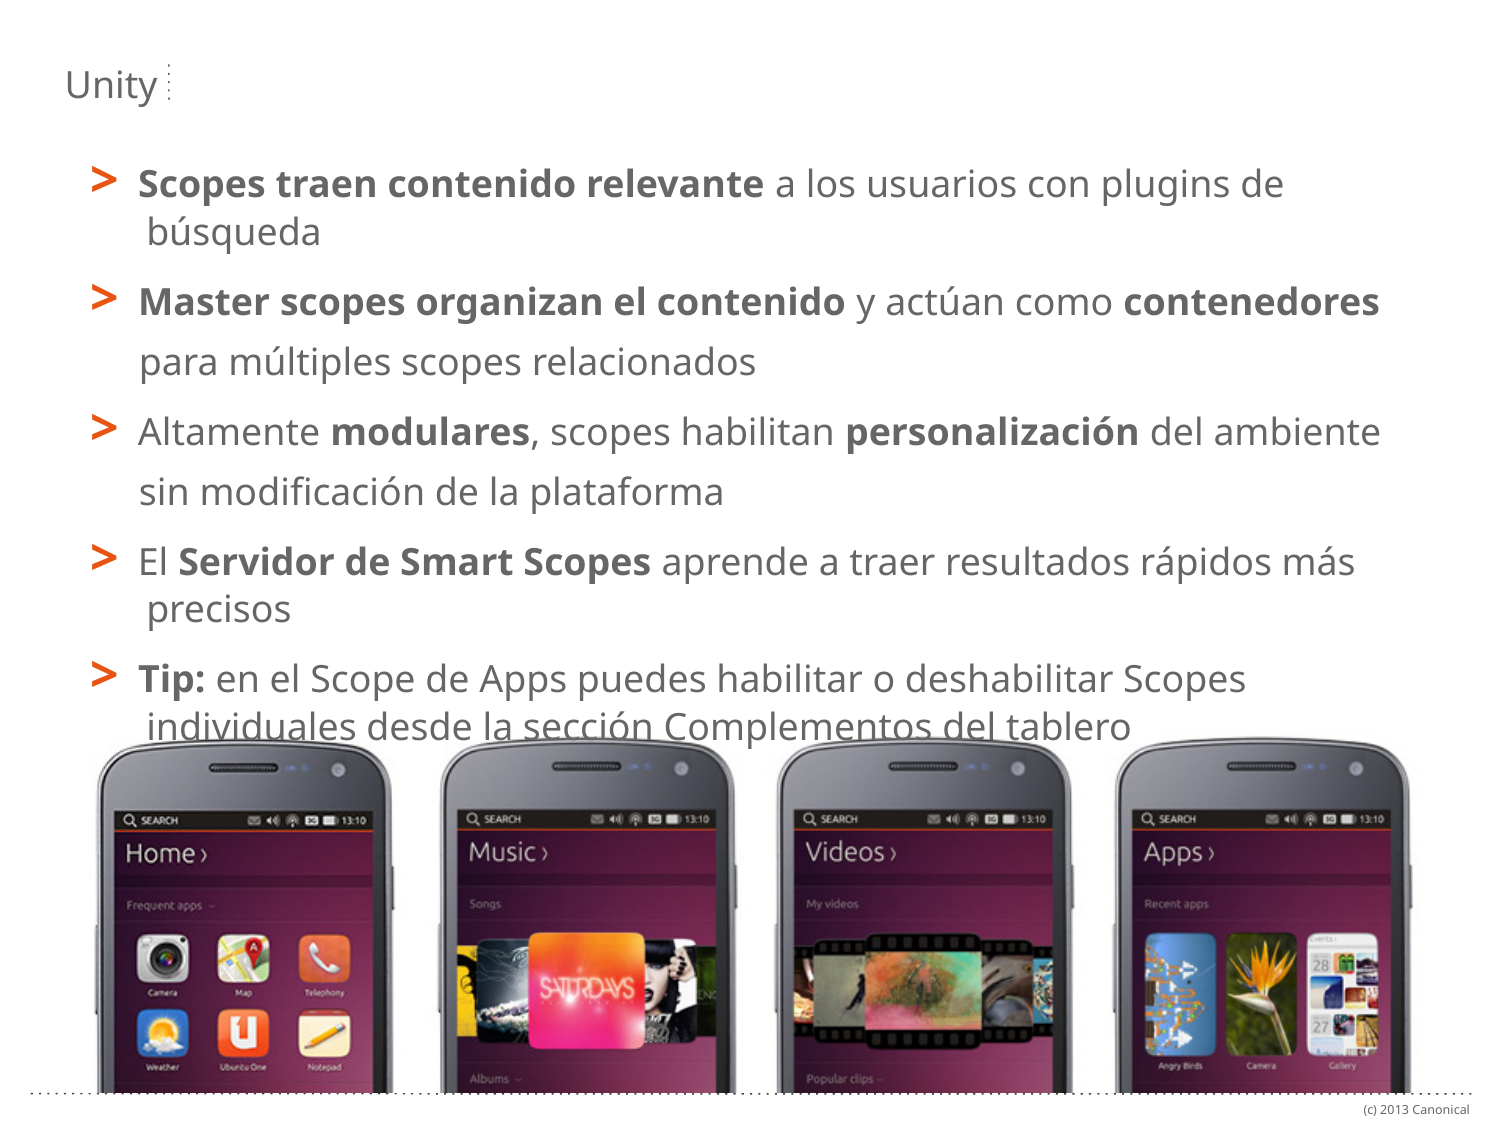

# Unity
> Scopes traen contenido relevante a los usuarios con plugins de búsqueda
> Master scopes organizan el contenido y actúan como contenedores
 para múltiples scopes relacionados
> Altamente modulares, scopes habilitan personalización del ambiente
 sin modificación de la plataforma
> El Servidor de Smart Scopes aprende a traer resultados rápidos más precisos
> Tip: en el Scope de Apps puedes habilitar o deshabilitar Scopes individuales desde la sección Complementos del tablero
(c) 2013 Canonical